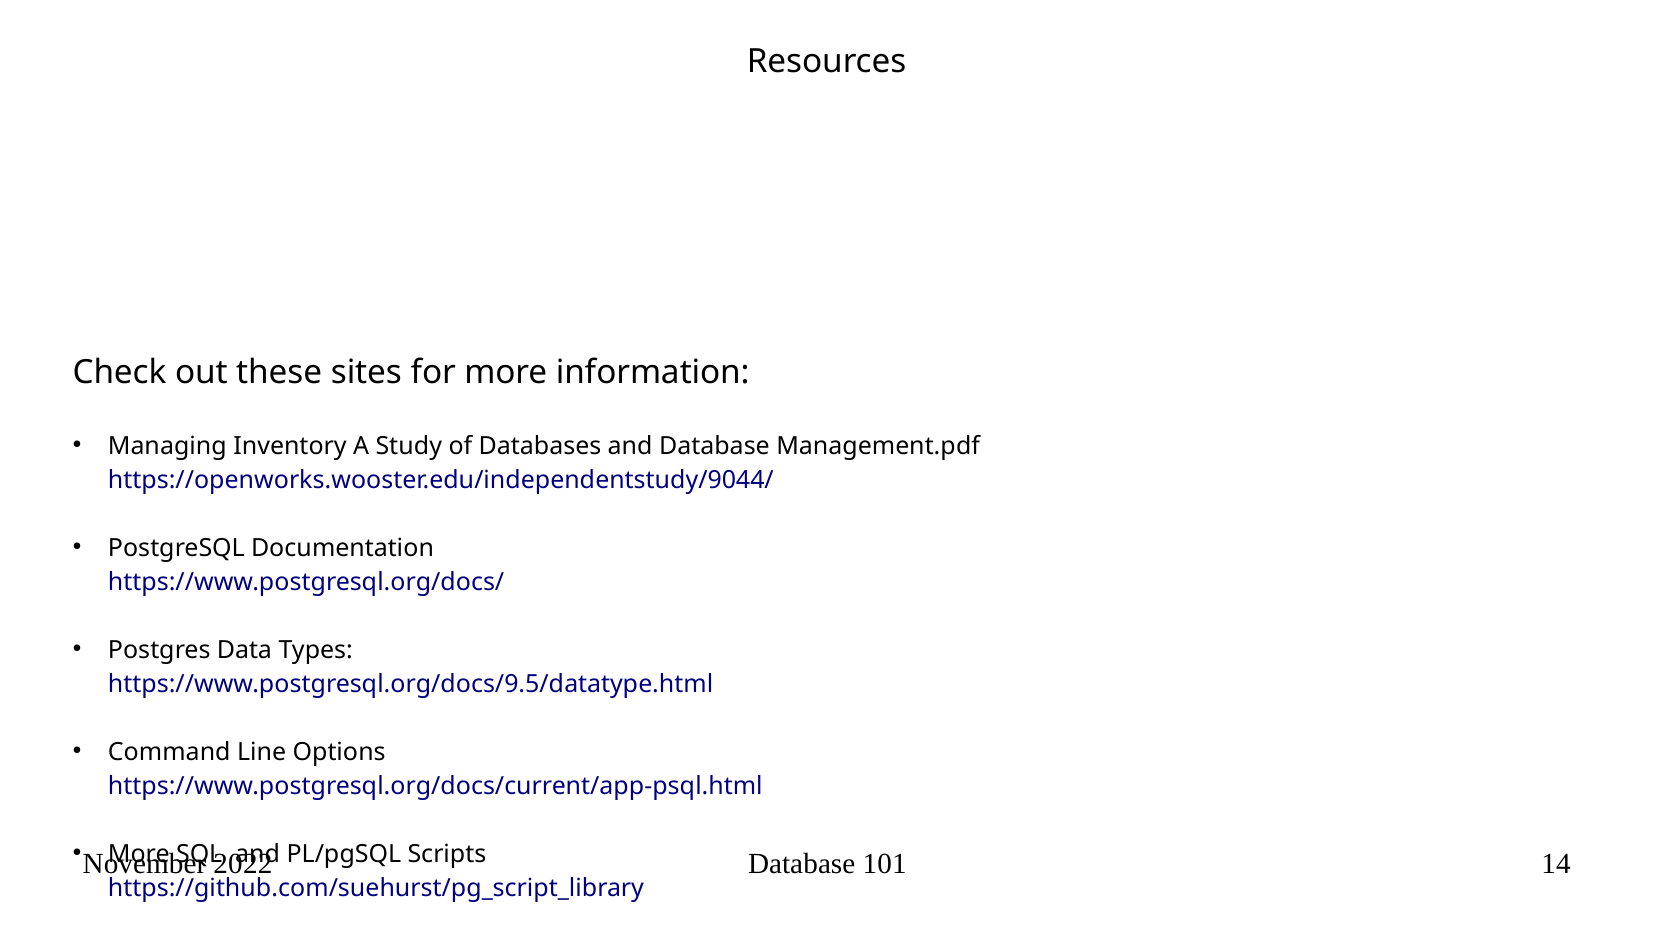

# Resources
Check out these sites for more information:
Managing Inventory A Study of Databases and Database Management.pdf
https://openworks.wooster.edu/independentstudy/9044/
PostgreSQL Documentation
https://www.postgresql.org/docs/
Postgres Data Types:
https://www.postgresql.org/docs/9.5/datatype.html
Command Line Options
https://www.postgresql.org/docs/current/app-psql.html
More SQL and PL/pgSQL Scripts
https://github.com/suehurst/pg_script_library
November 2022
Database 101
14